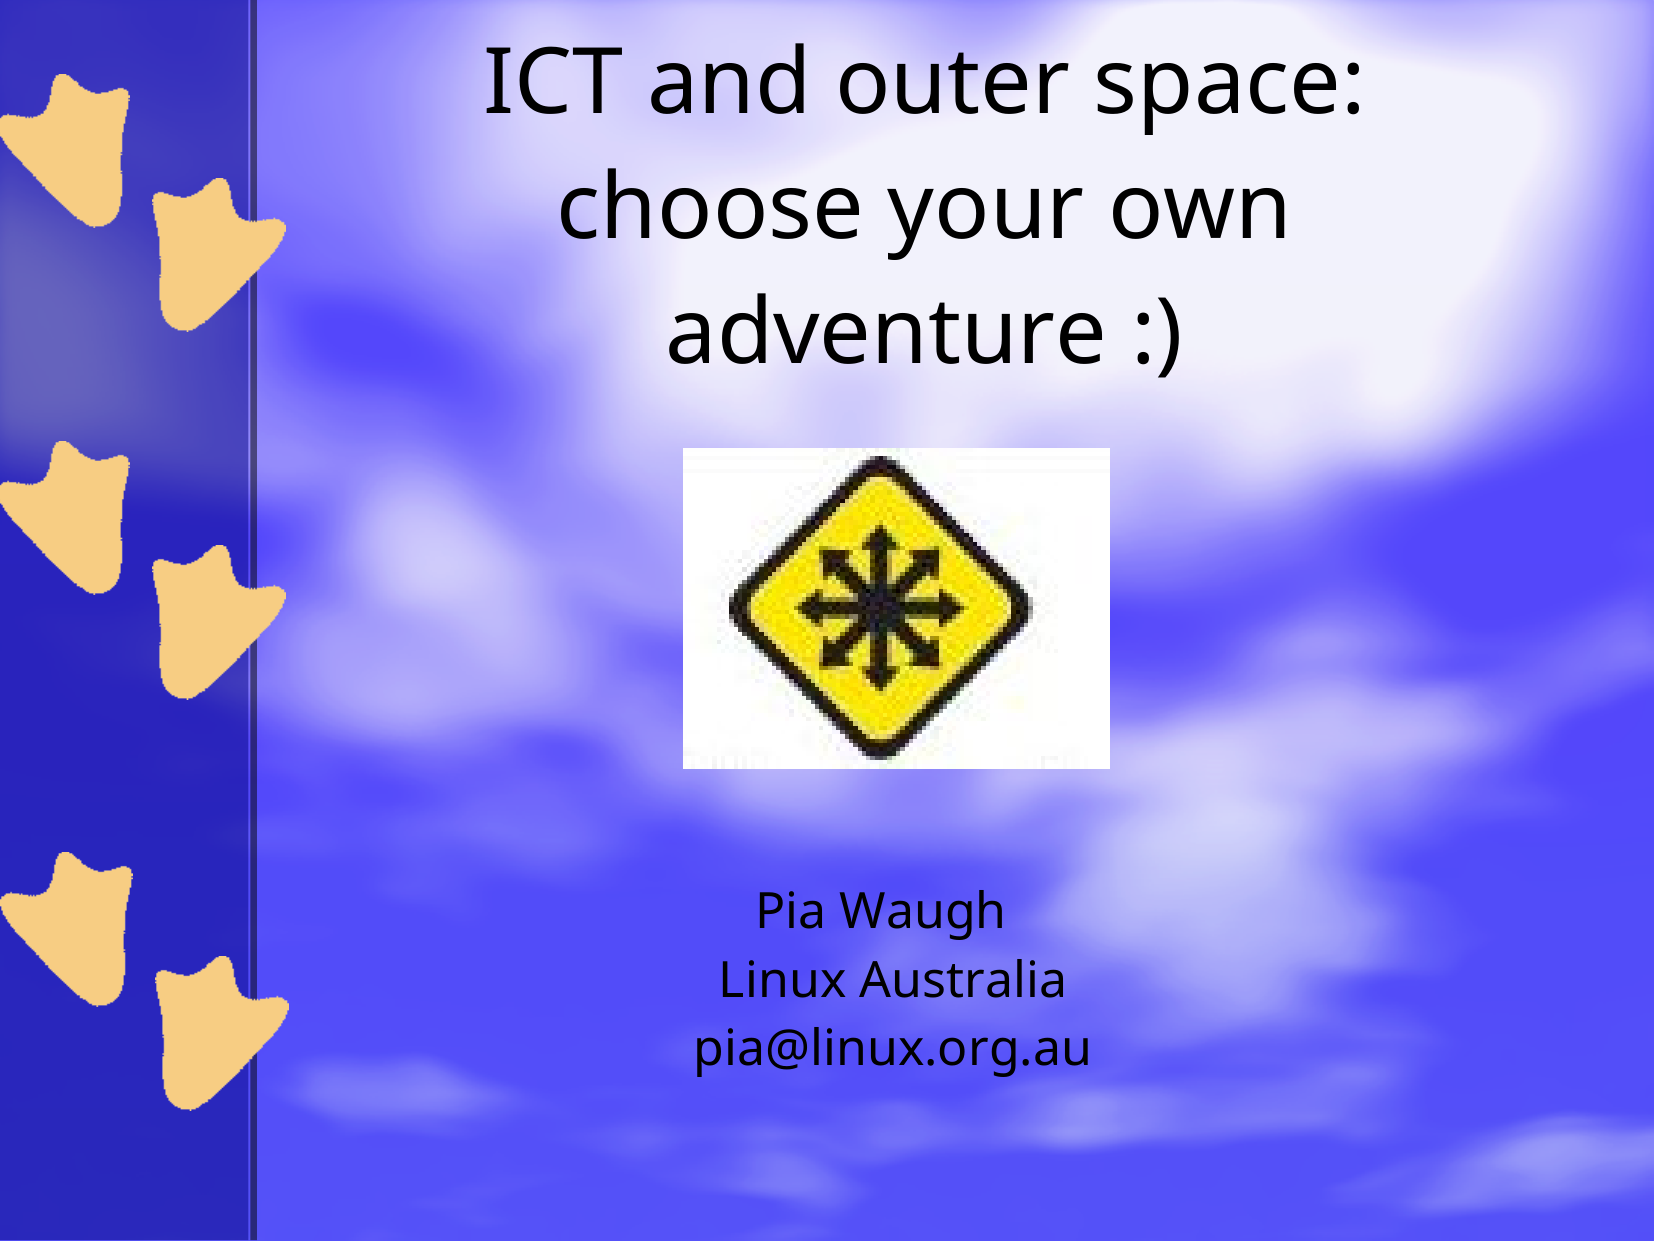

# ICT and outer space: choose your own adventure :)
Pia Waugh
Linux Australia
pia@linux.org.au